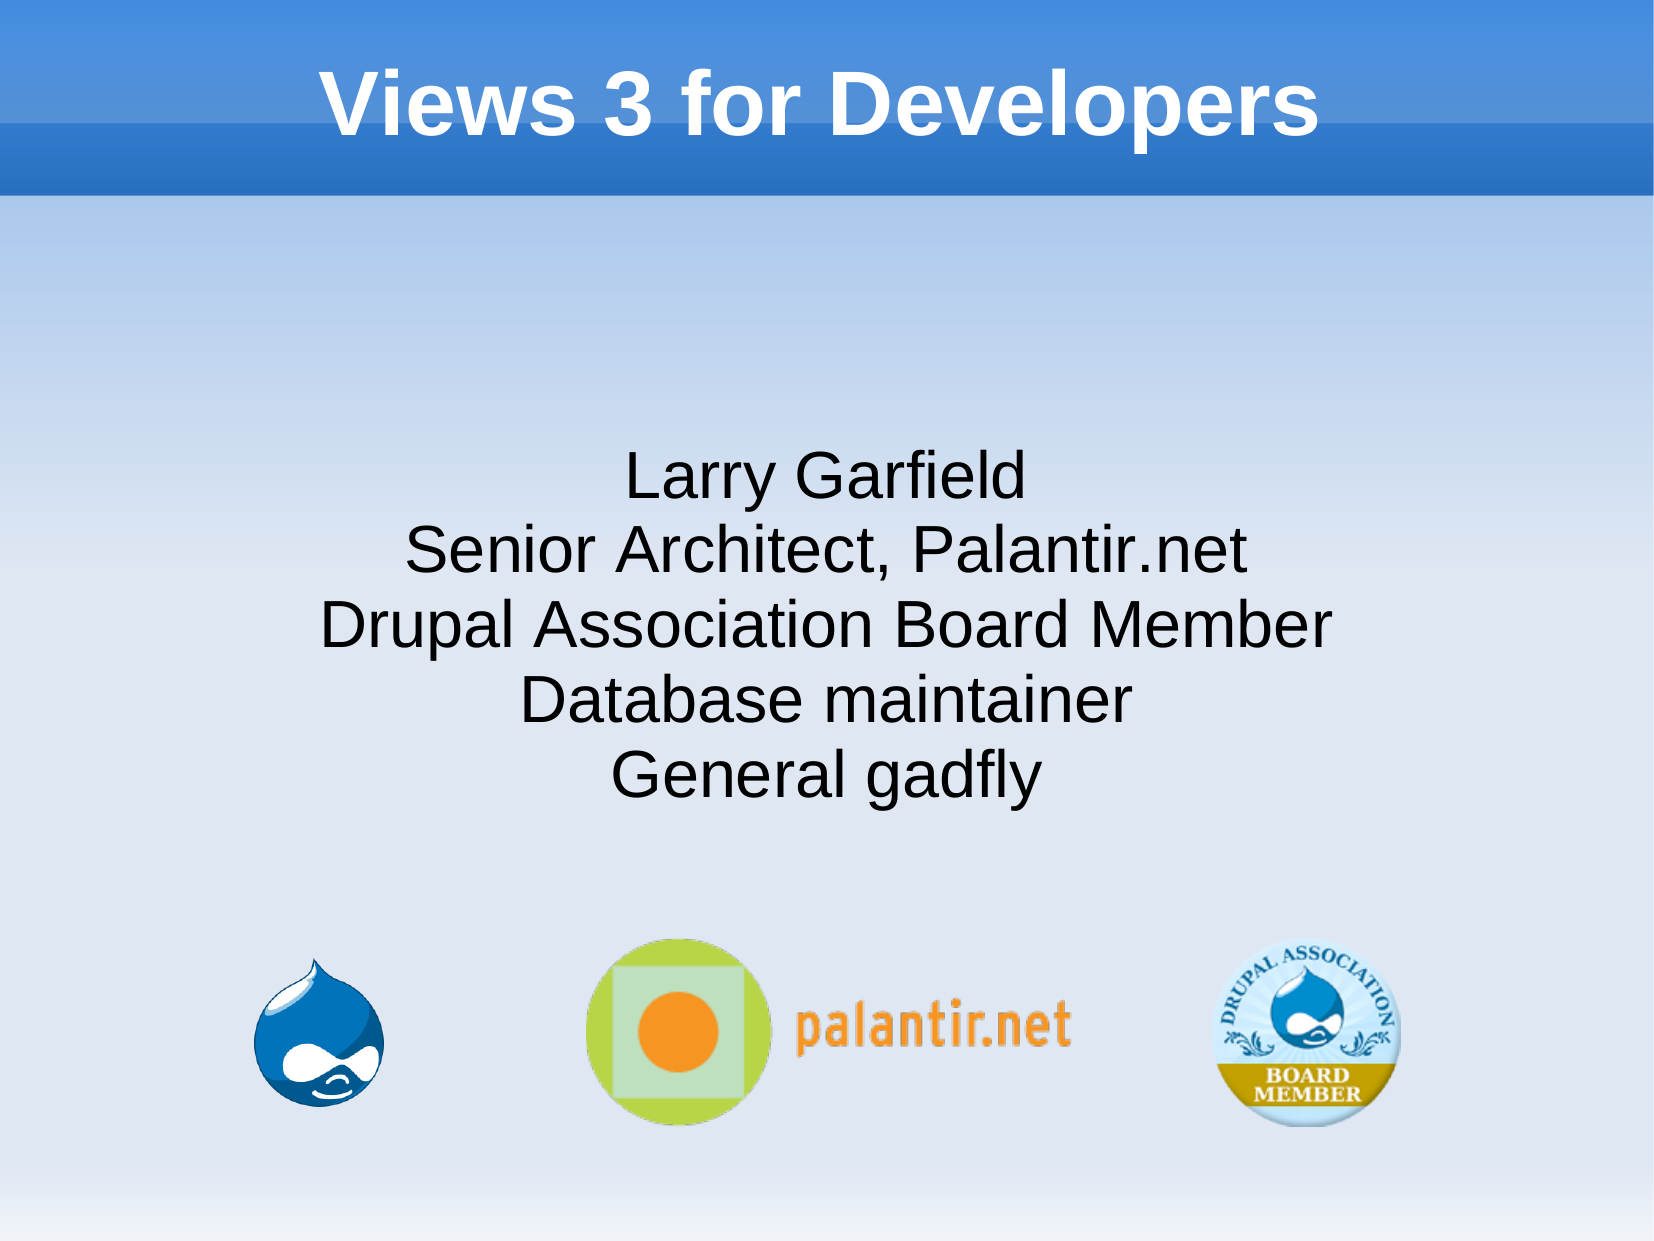

# Views 3 for Developers
Larry Garfield
Senior Architect, Palantir.net
Drupal Association Board Member
Database maintainer
General gadfly